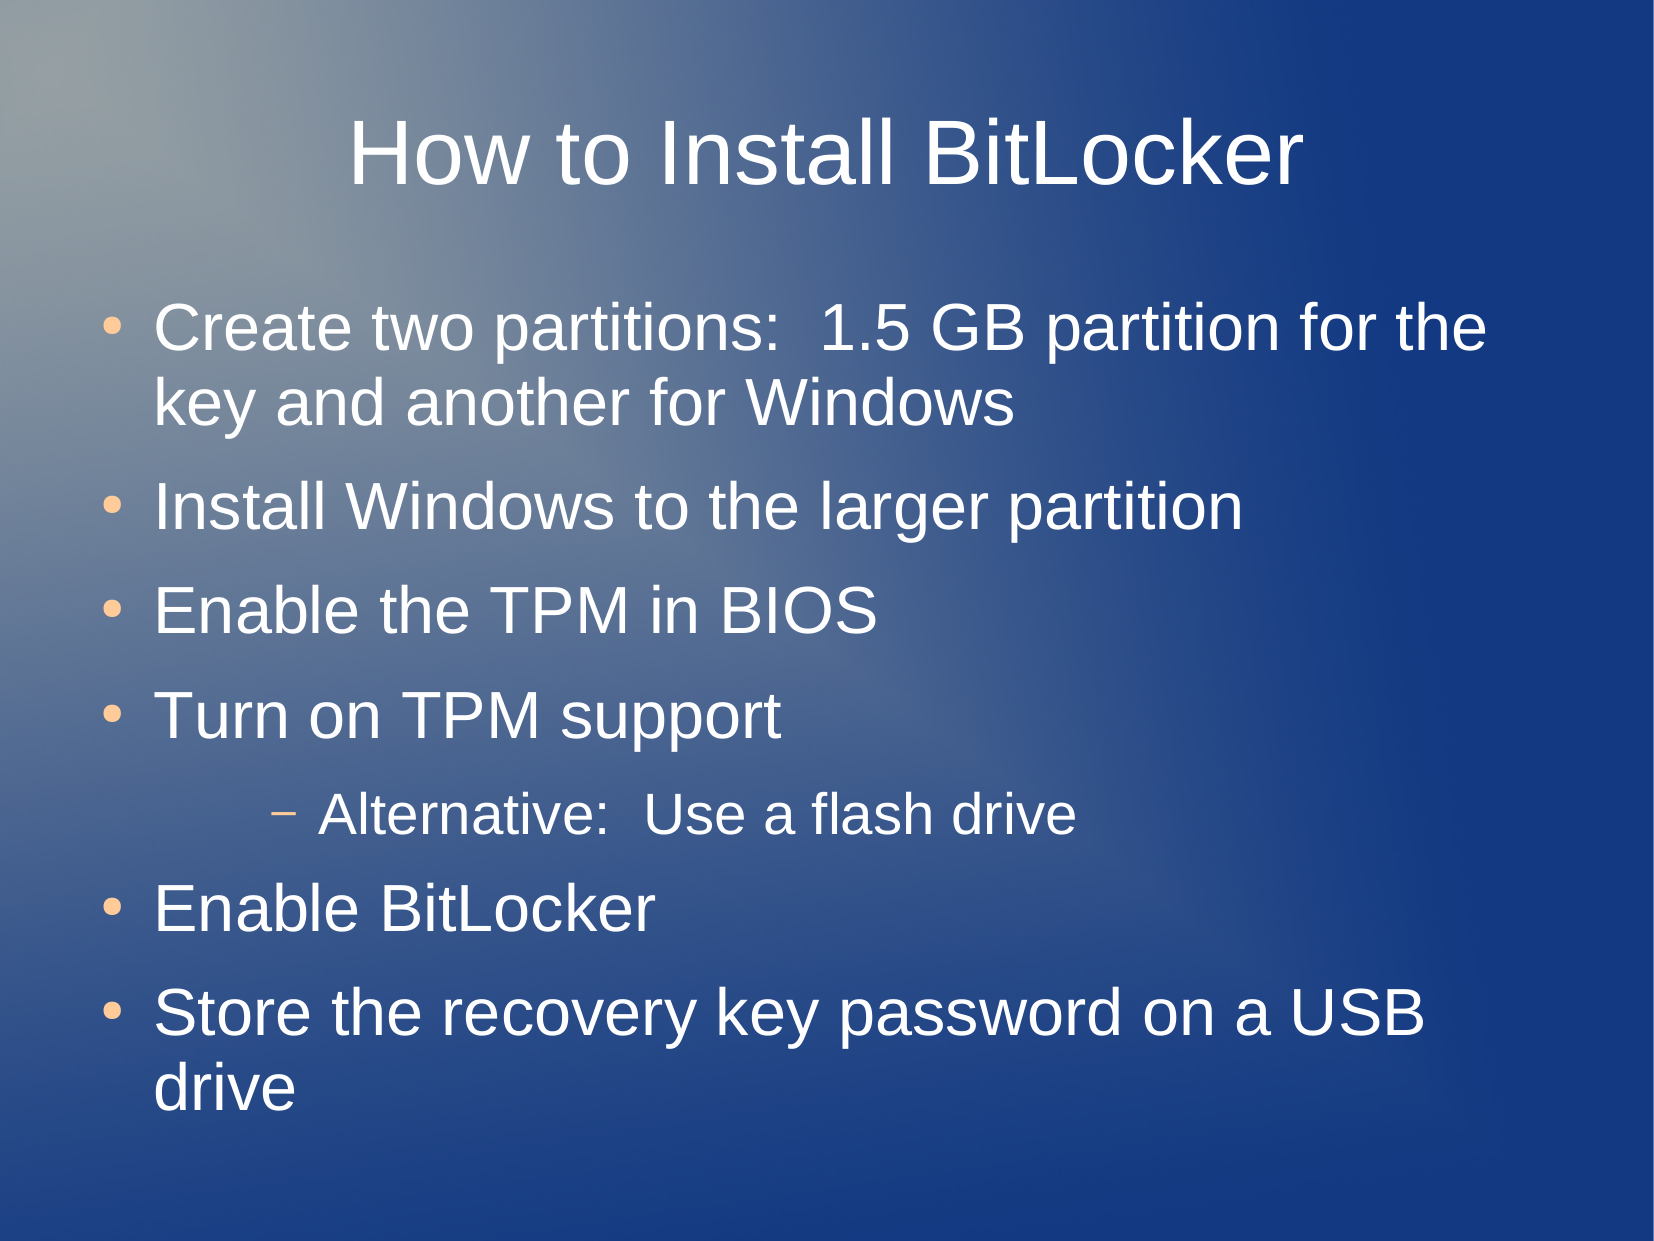

# How to Install BitLocker
Create two partitions: 1.5 GB partition for the key and another for Windows
Install Windows to the larger partition
Enable the TPM in BIOS
Turn on TPM support
Alternative: Use a flash drive
Enable BitLocker
Store the recovery key password on a USB drive